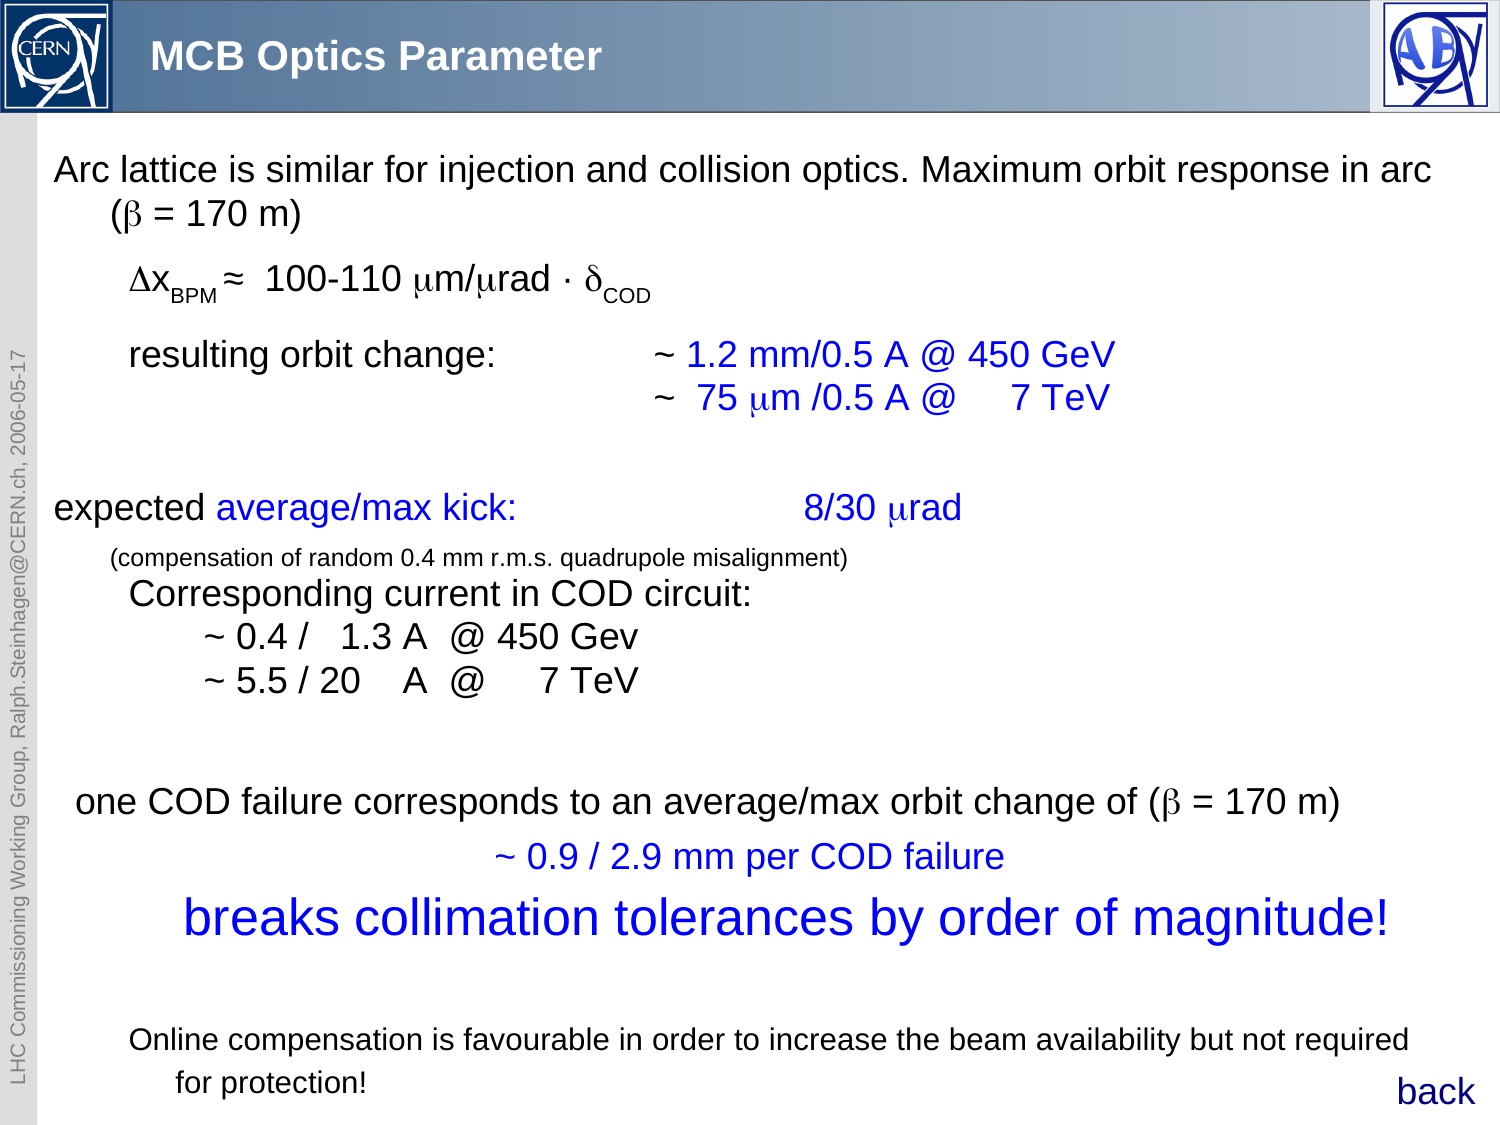

# MCB Optics Parameter
Arc lattice is similar for injection and collision optics. Maximum orbit response in arc (b = 170 m)
DxBPM ≈ 100-110 mm/mrad · dCOD
resulting orbit change: 	~ 1.2 mm/0.5 A @ 450 GeV 						~ 75 mm /0.5 A @ 7 TeV
expected average/max kick:		8/30 mrad			(compensation of random 0.4 mm r.m.s. quadrupole misalignment)
Corresponding current in COD circuit:
~ 0.4 / 1.3 A @ 450 Gev
~ 5.5 / 20 A @ 7 TeV
one COD failure corresponds to an average/max orbit change of (b = 170 m)
~ 0.9 / 2.9 mm per COD failure
breaks collimation tolerances by order of magnitude!
Online compensation is favourable in order to increase the beam availability but not required for protection!
back